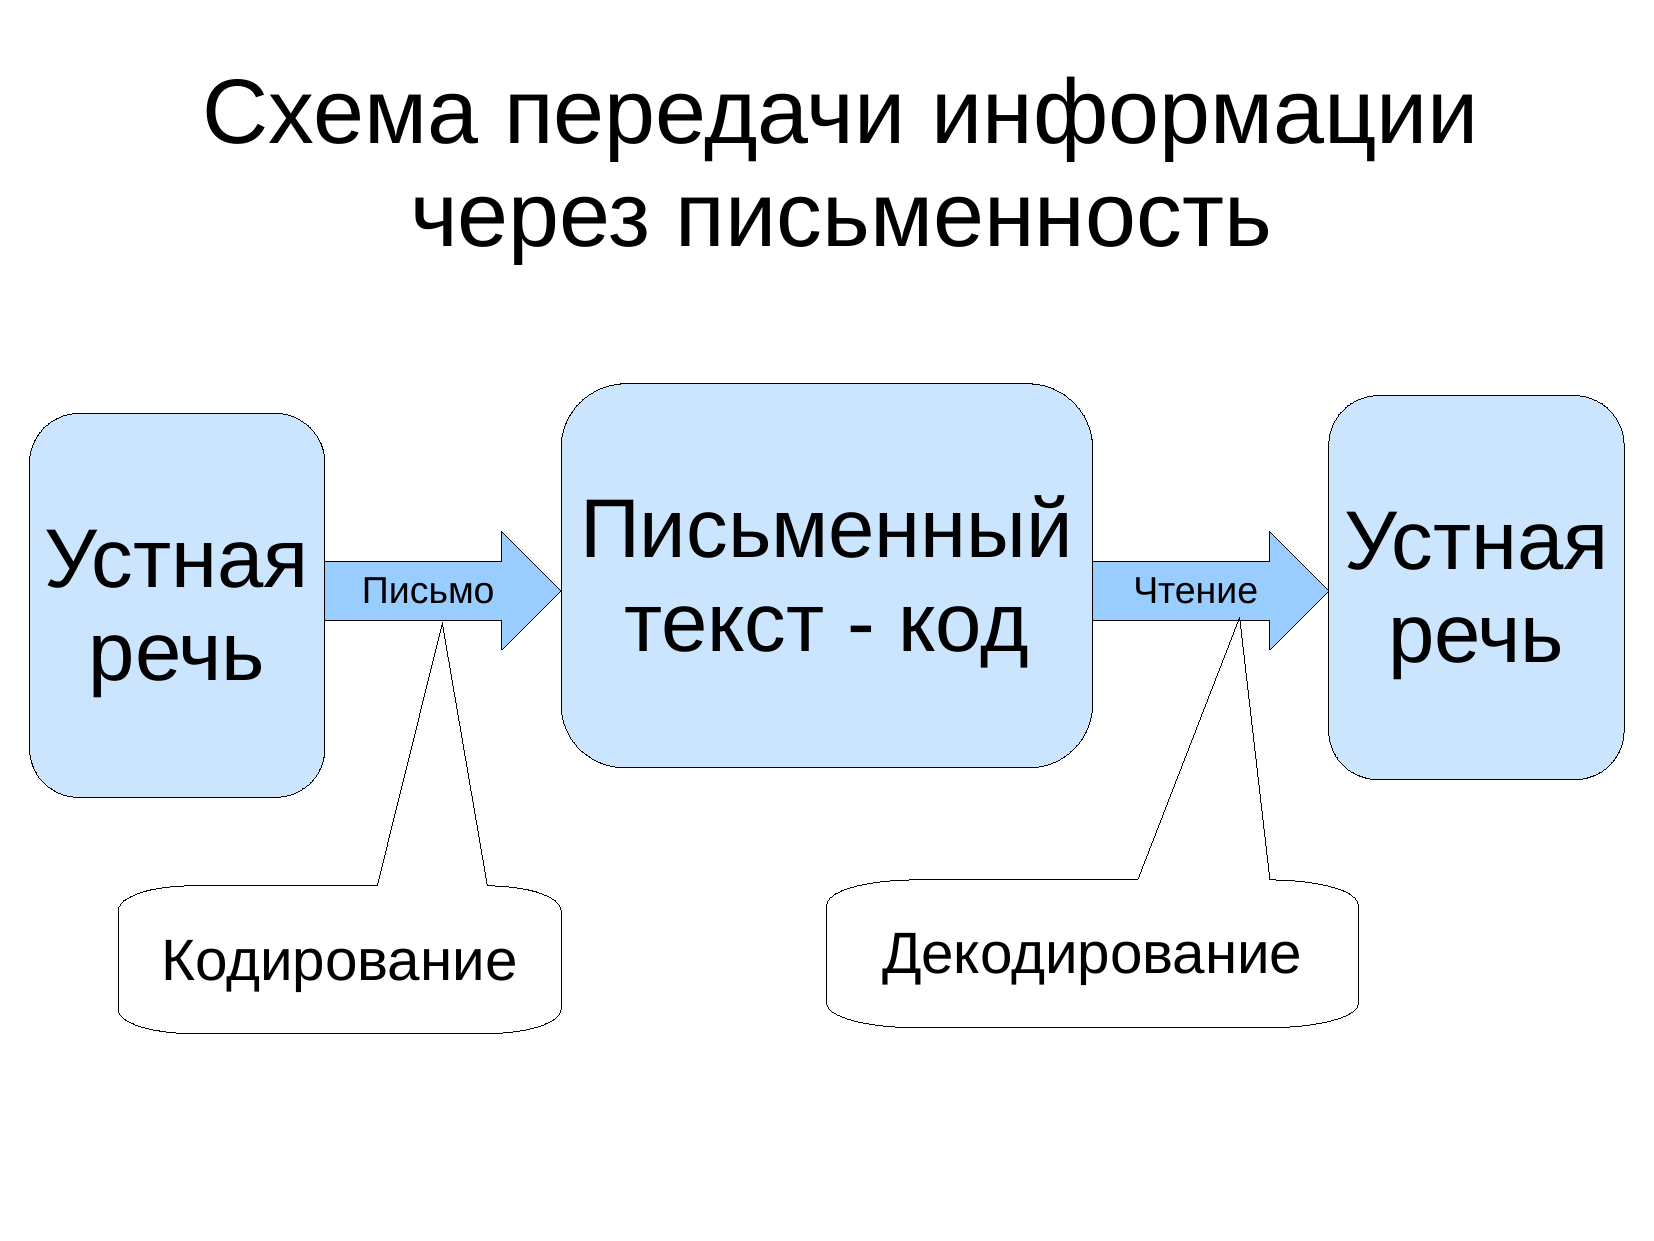

Схема передачи информации через письменность
Письменный
текст - код
Устная
речь
Устная
речь
Письмо
Чтение
Декодирование
Кодирование